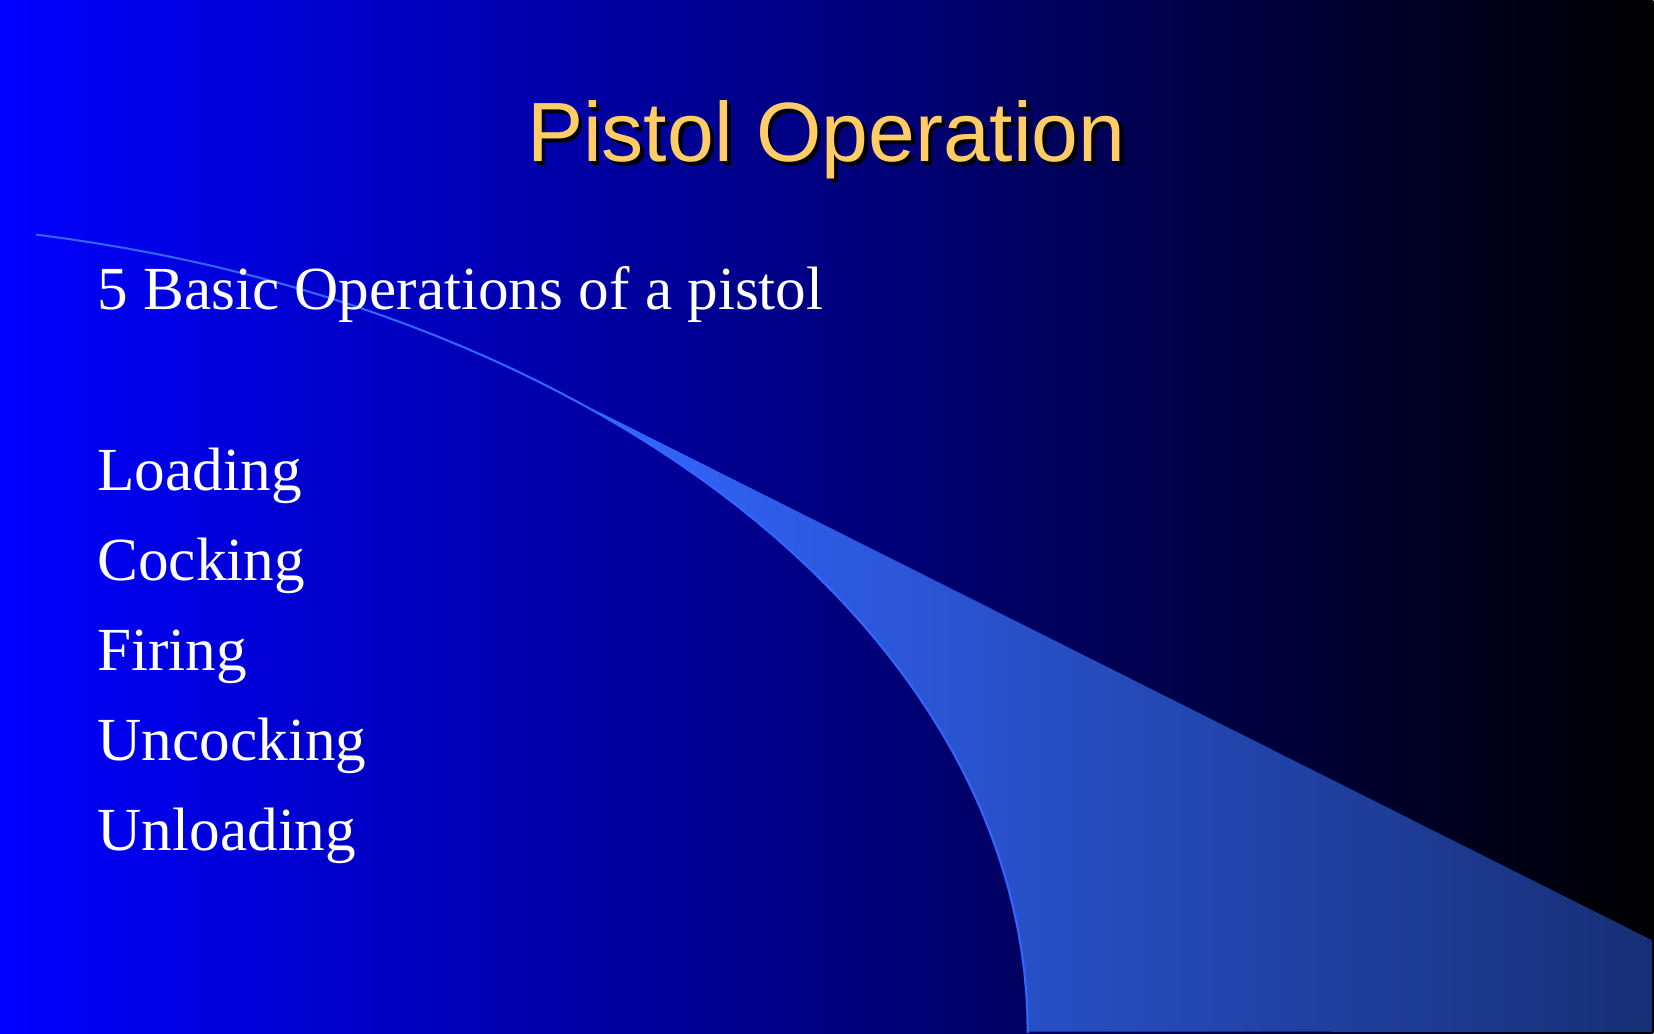

# Pistol Operation
5 Basic Operations of a pistol
Loading
Cocking
Firing
Uncocking
Unloading